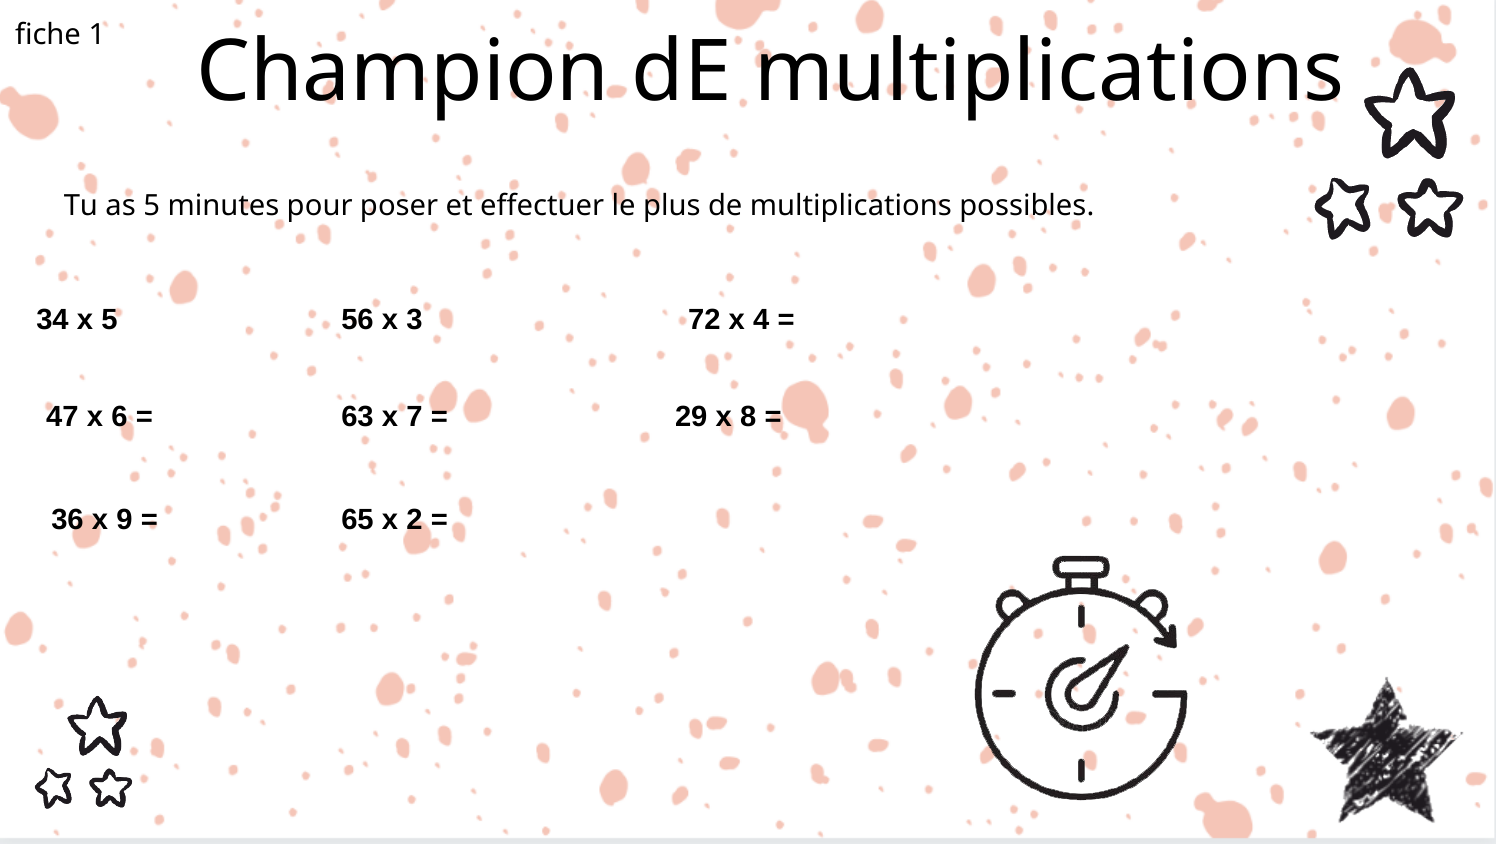

fiche 1
Champion dE multiplications
Tu as 5 minutes pour poser et effectuer le plus de multiplications possibles.
34 x 5
56 x 3
72 x 4 =
47 x 6 =
63 x 7 =
29 x 8 =
36 x 9 =
65 x 2 =